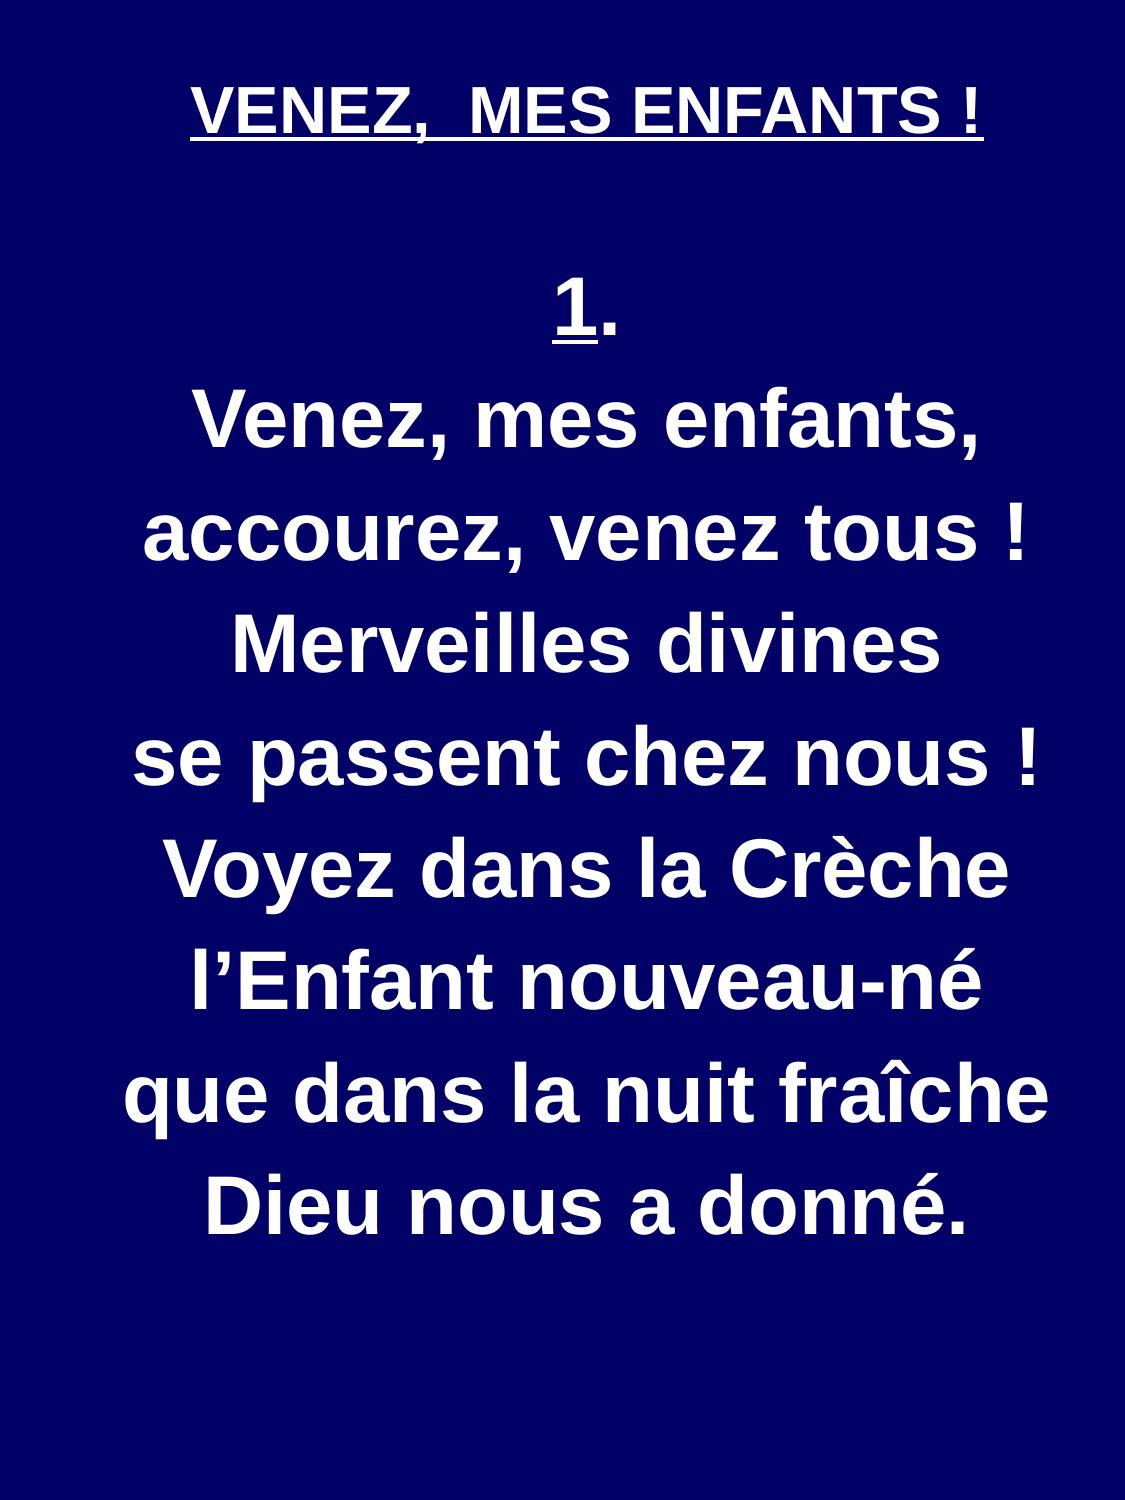

# VENEZ, MES ENFANTS !
1.
Venez, mes enfants,
accourez, venez tous !
Merveilles divines
se passent chez nous !
Voyez dans la Crèche
l’Enfant nouveau-né
que dans la nuit fraîche
Dieu nous a donné.